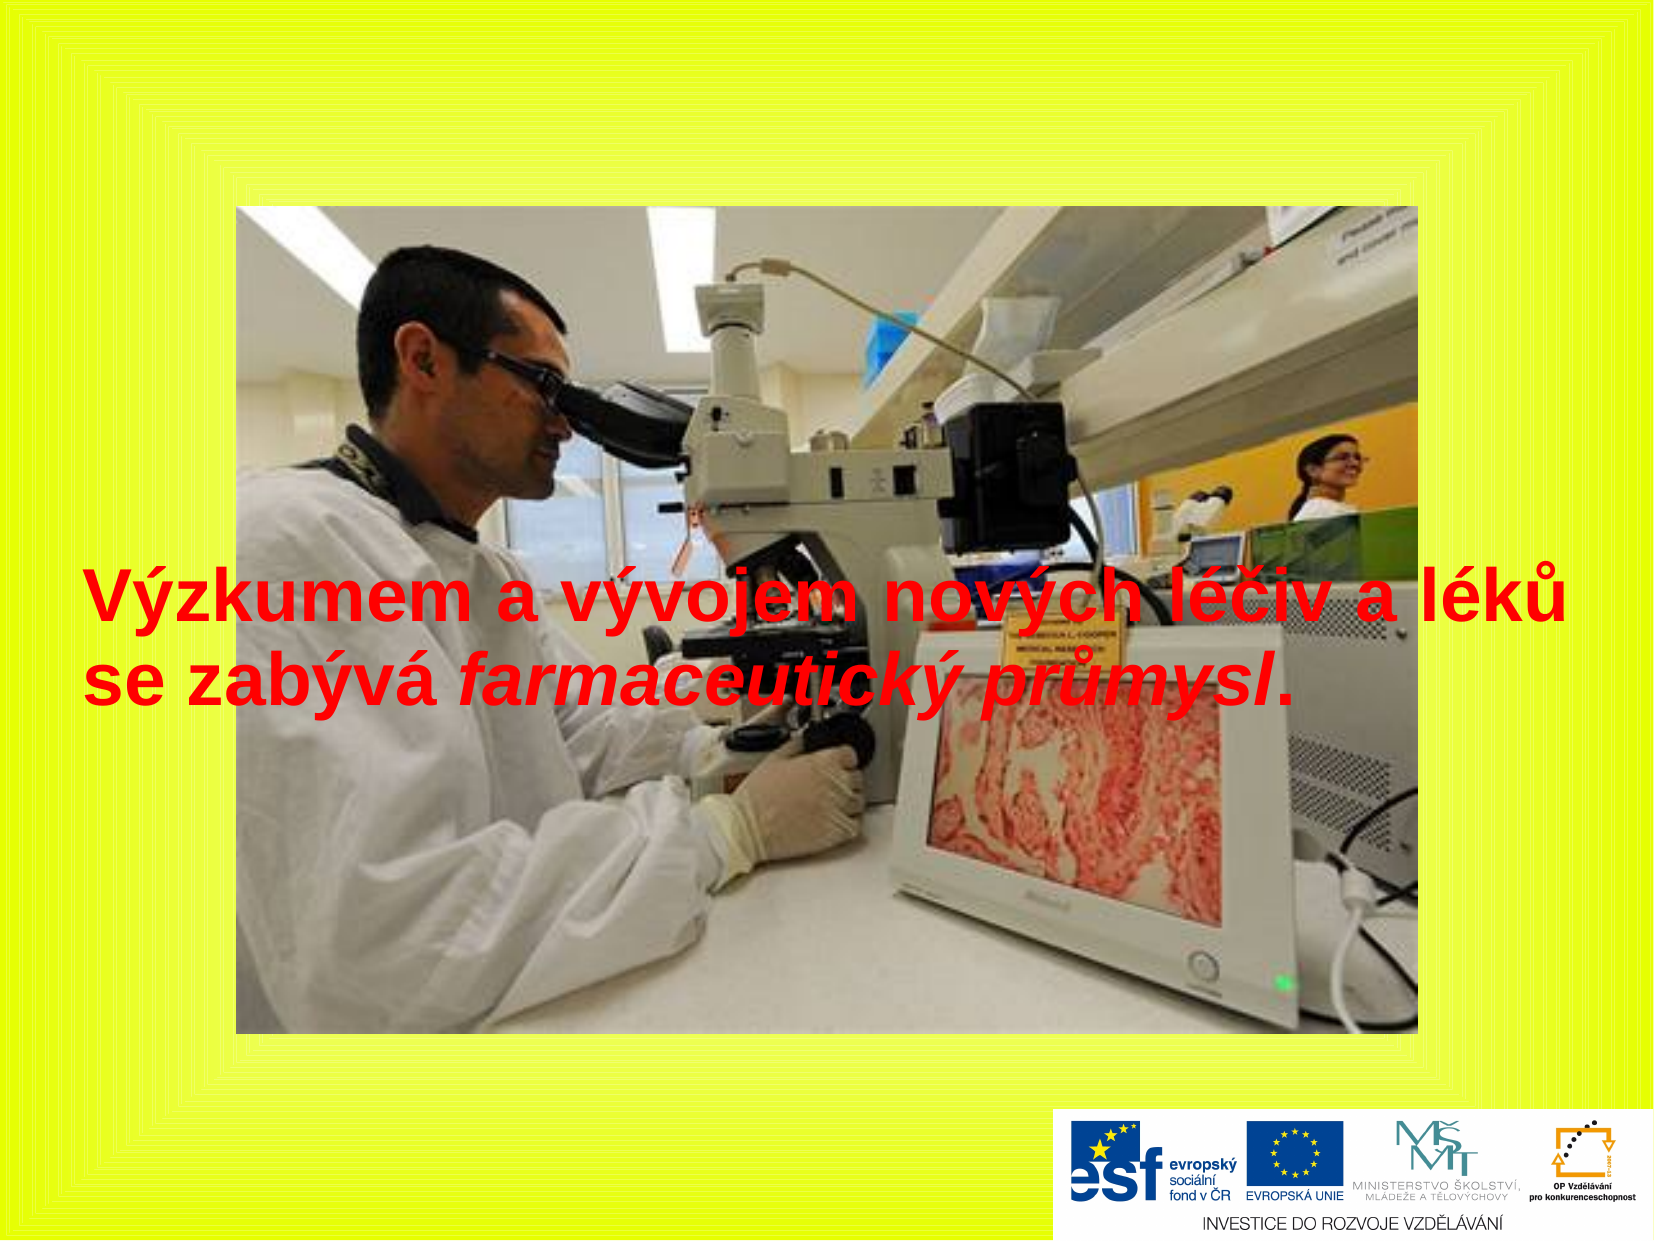

# Výzkumem a vývojem nových léčiv a léků se zabývá farmaceutický průmysl.